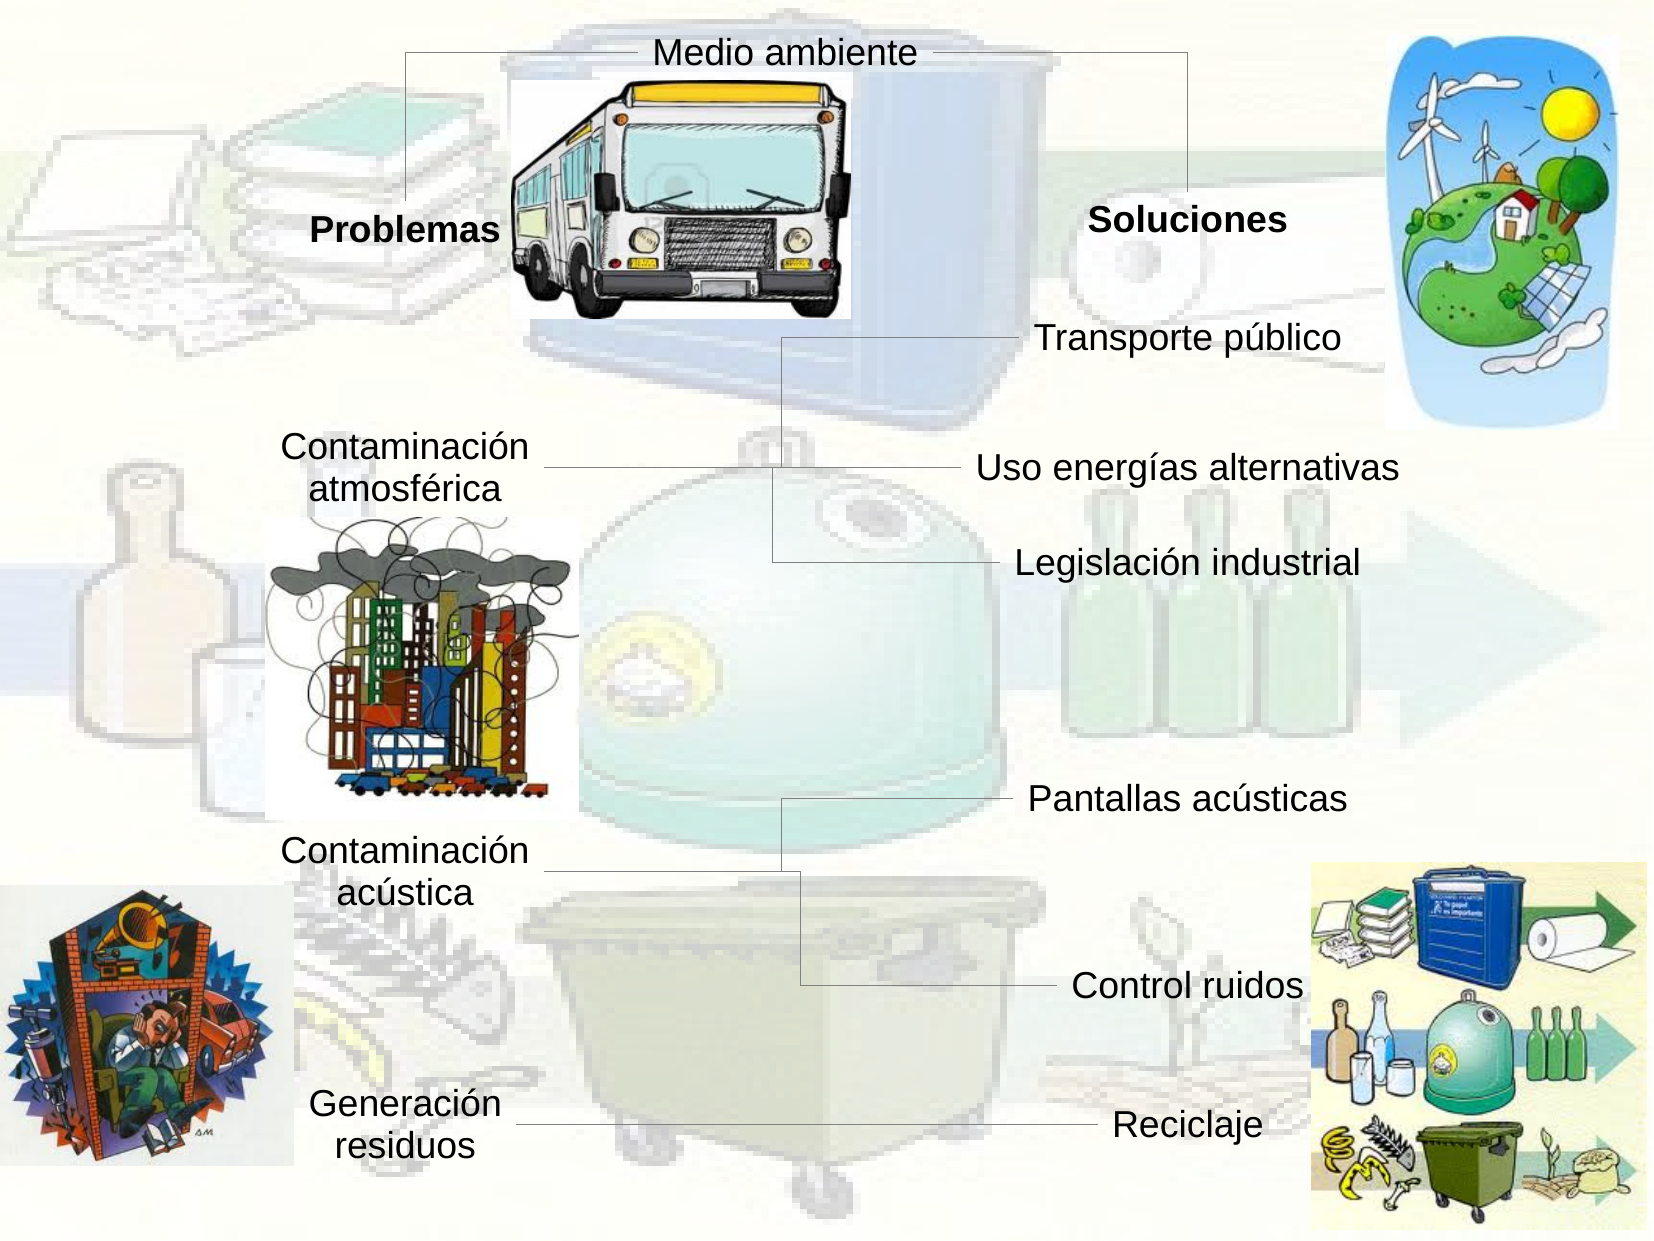

Medio ambiente
Soluciones
Problemas
Transporte público
Contaminación
atmosférica
Uso energías alternativas
Legislación industrial
Pantallas acústicas
Contaminación
acústica
Control ruidos
Generación
residuos
Reciclaje